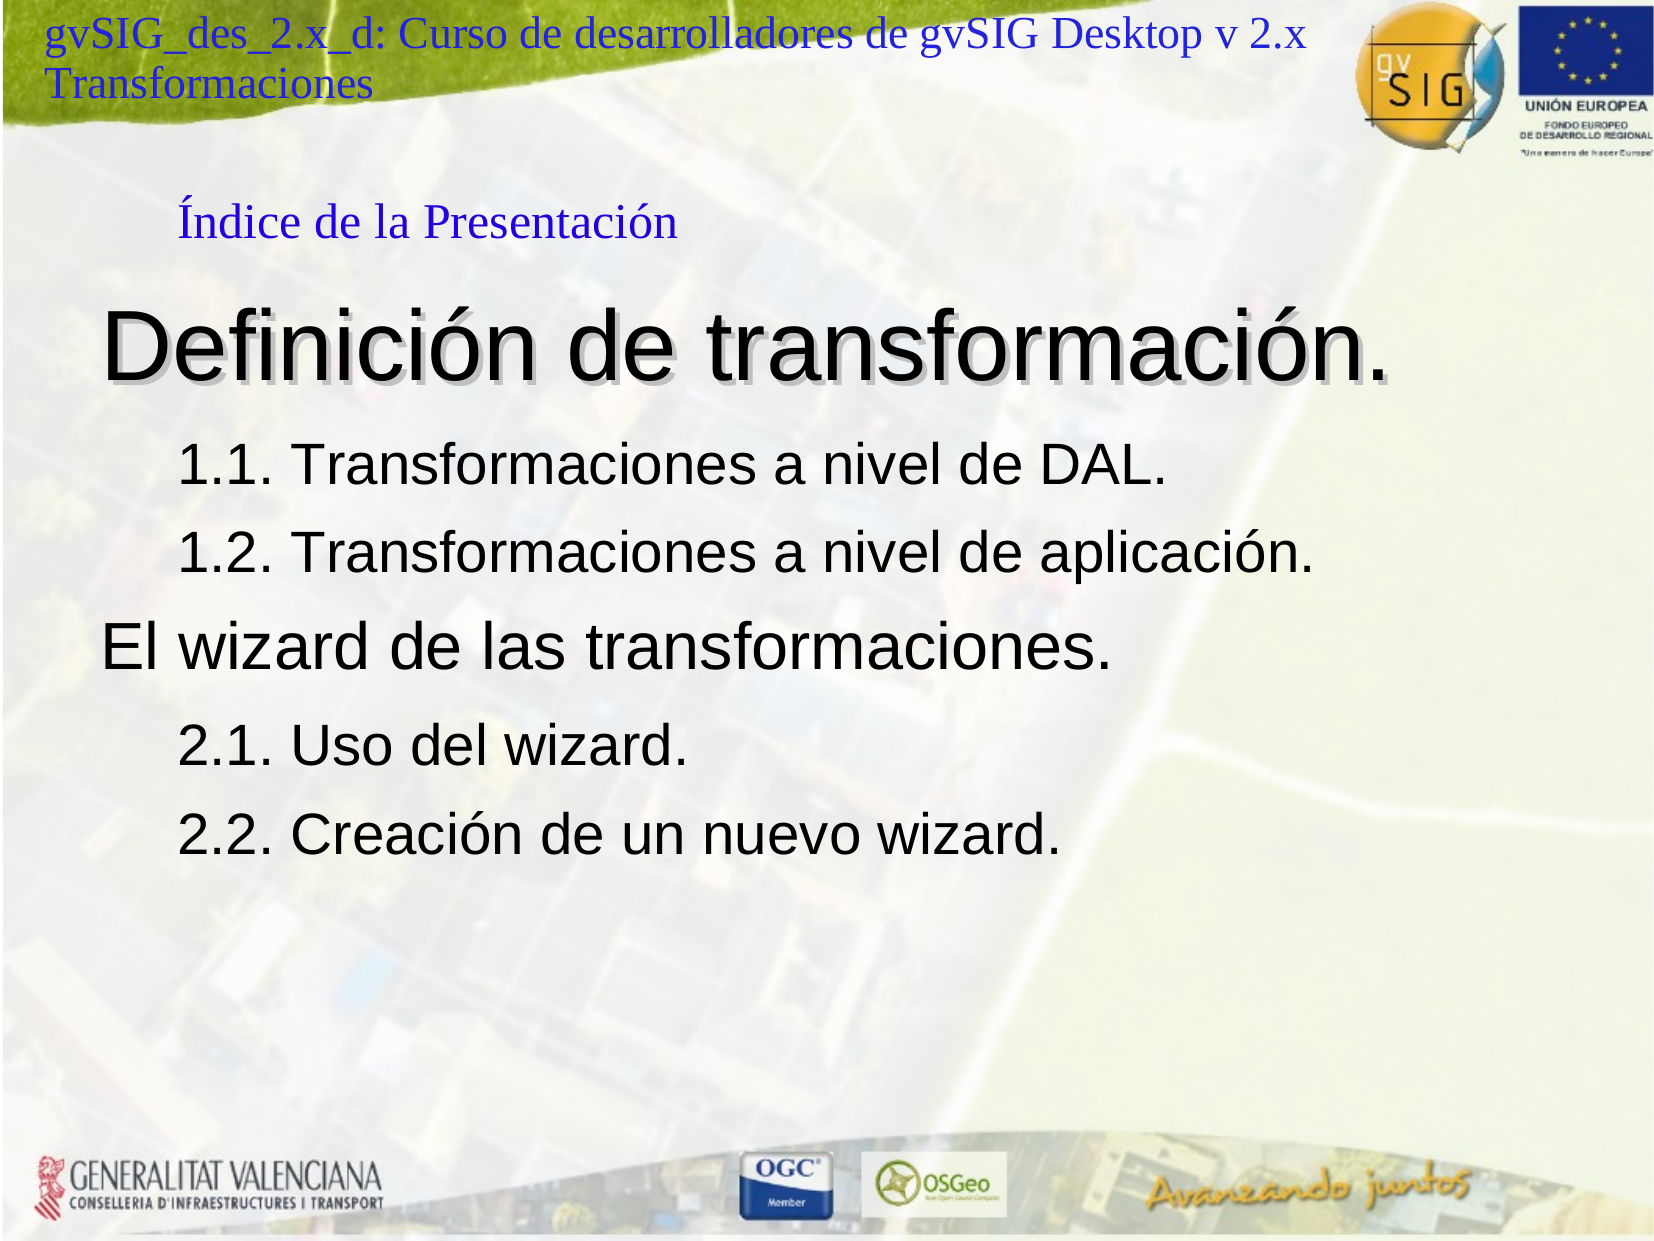

Índice de la Presentación
# Definición de transformación.
1.1. Transformaciones a nivel de DAL.
1.2. Transformaciones a nivel de aplicación.
El wizard de las transformaciones.
2.1. Uso del wizard.
2.2. Creación de un nuevo wizard.